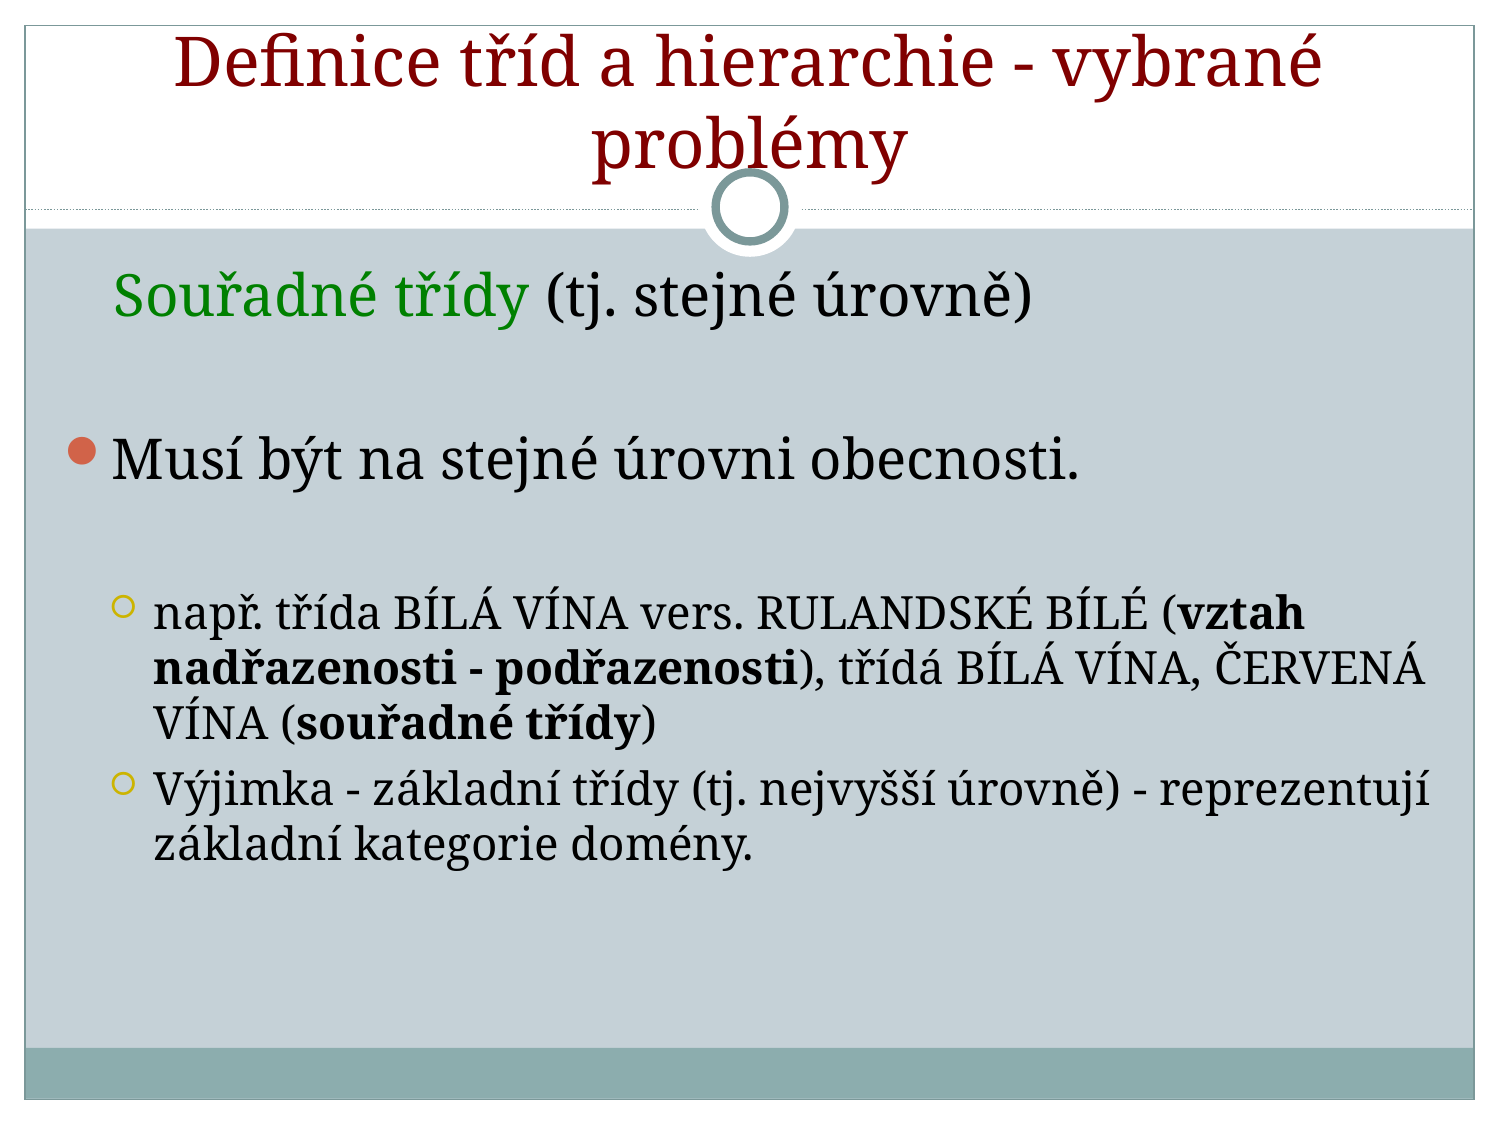

# Definice tříd a hierarchie - vybrané problémy
Souřadné třídy (tj. stejné úrovně)
Musí být na stejné úrovni obecnosti.
např. třída BÍLÁ VÍNA vers. RULANDSKÉ BÍLÉ (vztah nadřazenosti - podřazenosti), třídá BÍLÁ VÍNA, ČERVENÁ VÍNA (souřadné třídy)
Výjimka - základní třídy (tj. nejvyšší úrovně) - reprezentují základní kategorie domény.